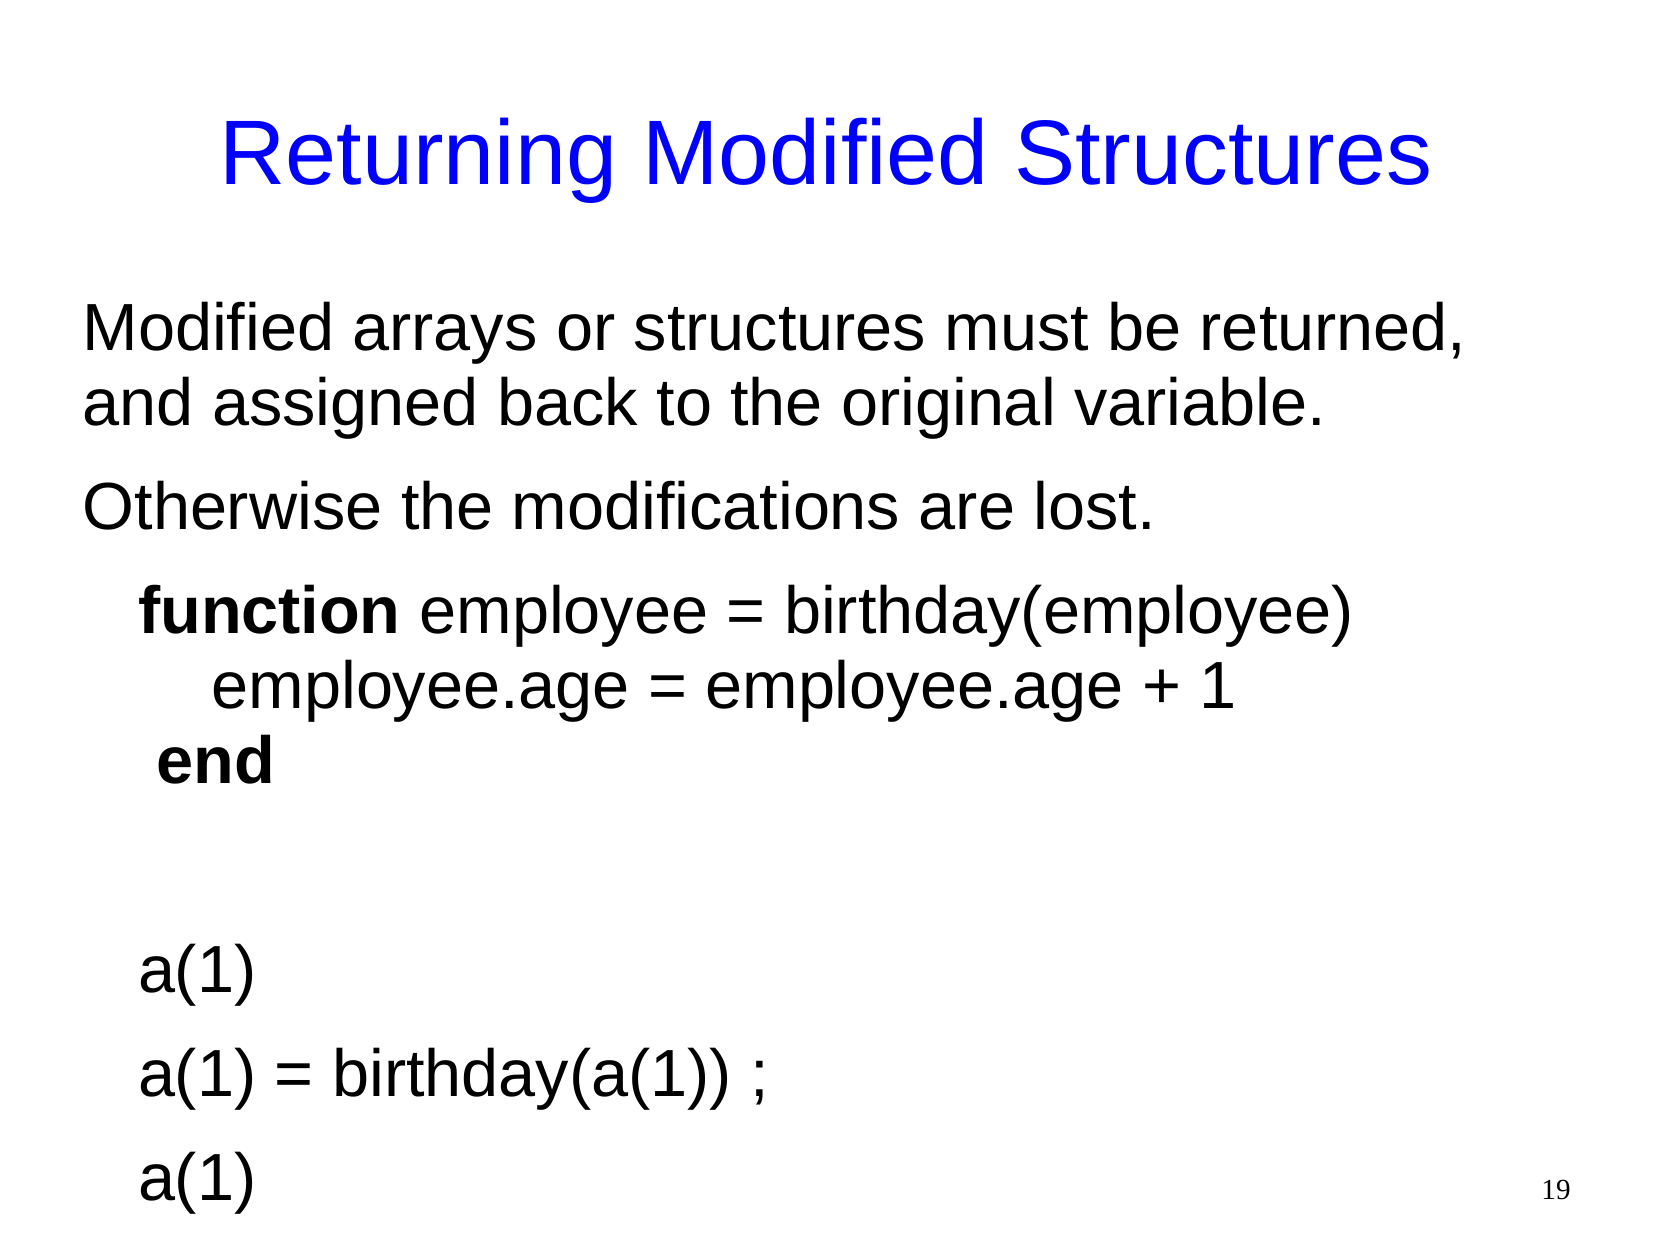

# Returning Modified Structures
Modified arrays or structures must be returned, and assigned back to the original variable.
Otherwise the modifications are lost.
 function employee = birthday(employee)
 employee.age = employee.age + 1
 end
 a(1)
 a(1) = birthday(a(1)) ;
 a(1)
19